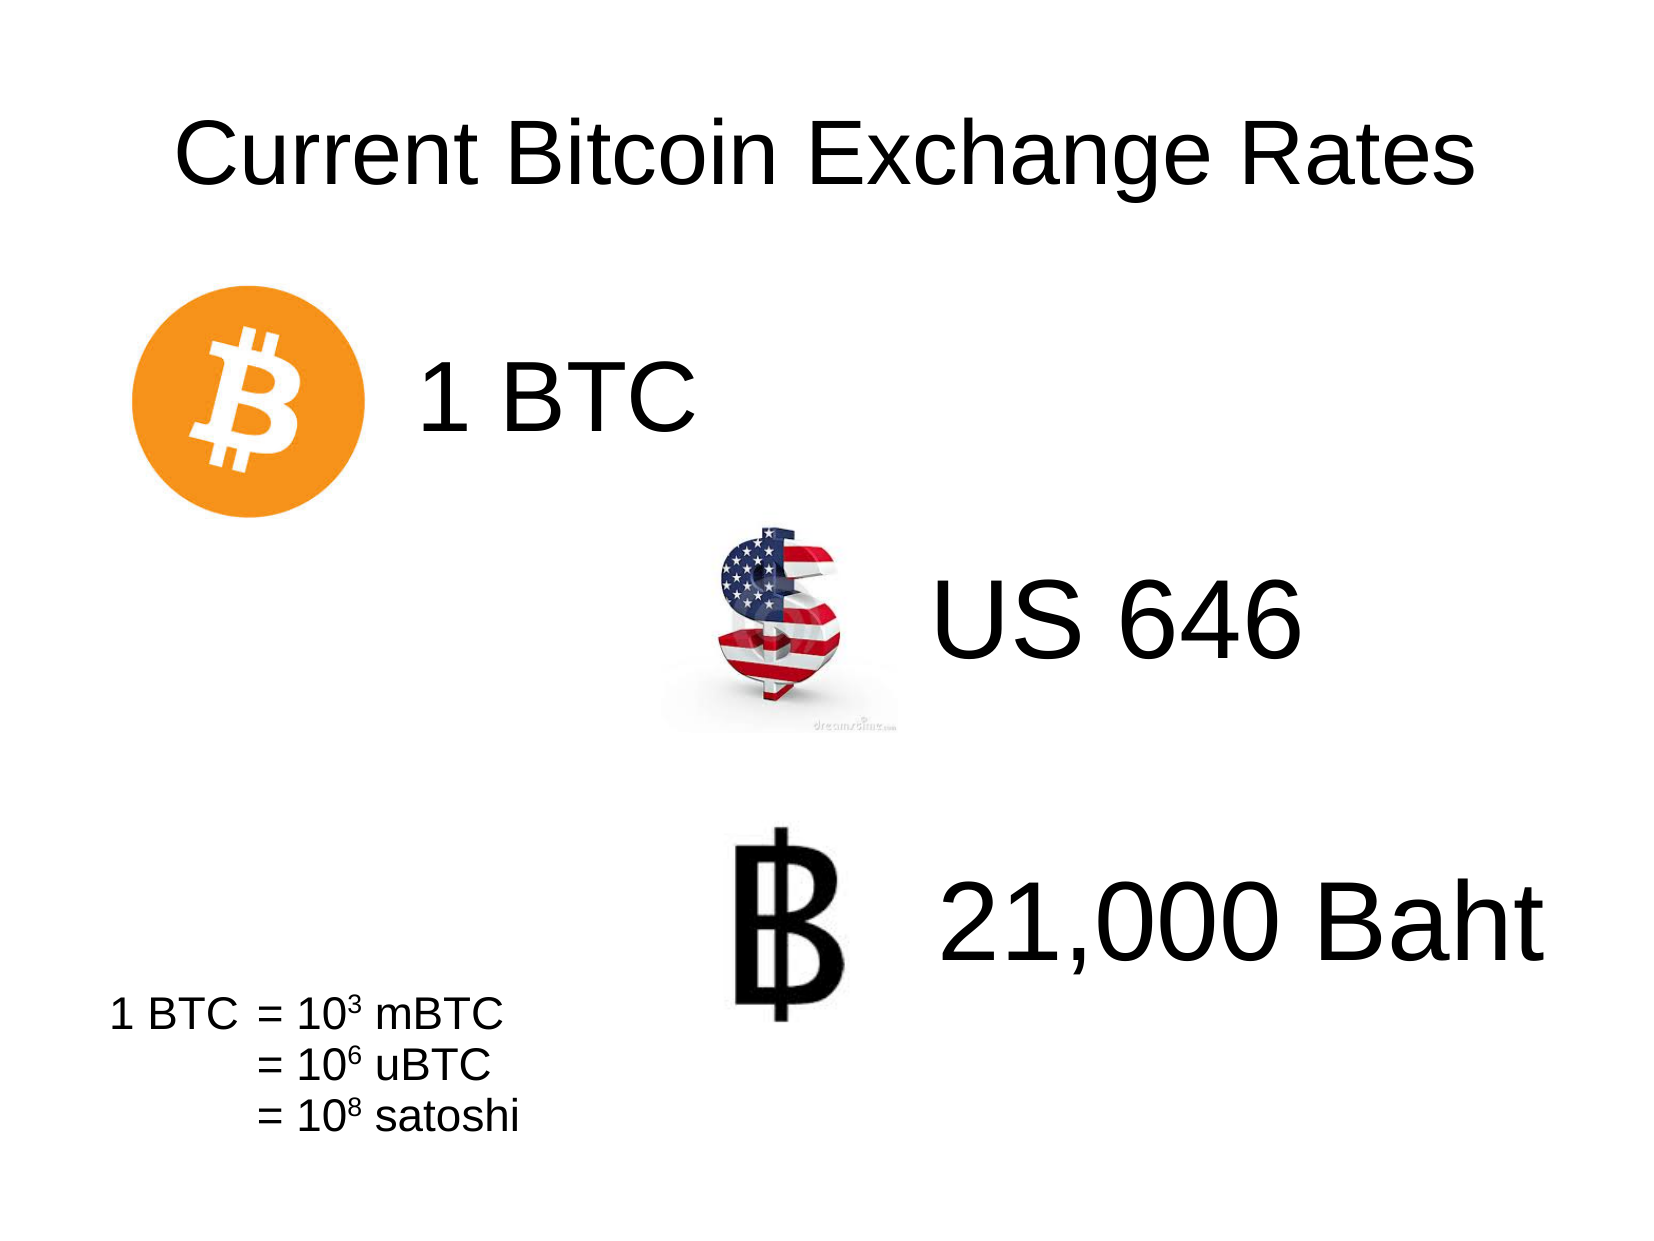

# Current Bitcoin Exchange Rates
1 BTC
US 646
21,000 Baht
1 BTC 	= 103 mBTC
		= 106 uBTC
		= 108 satoshi